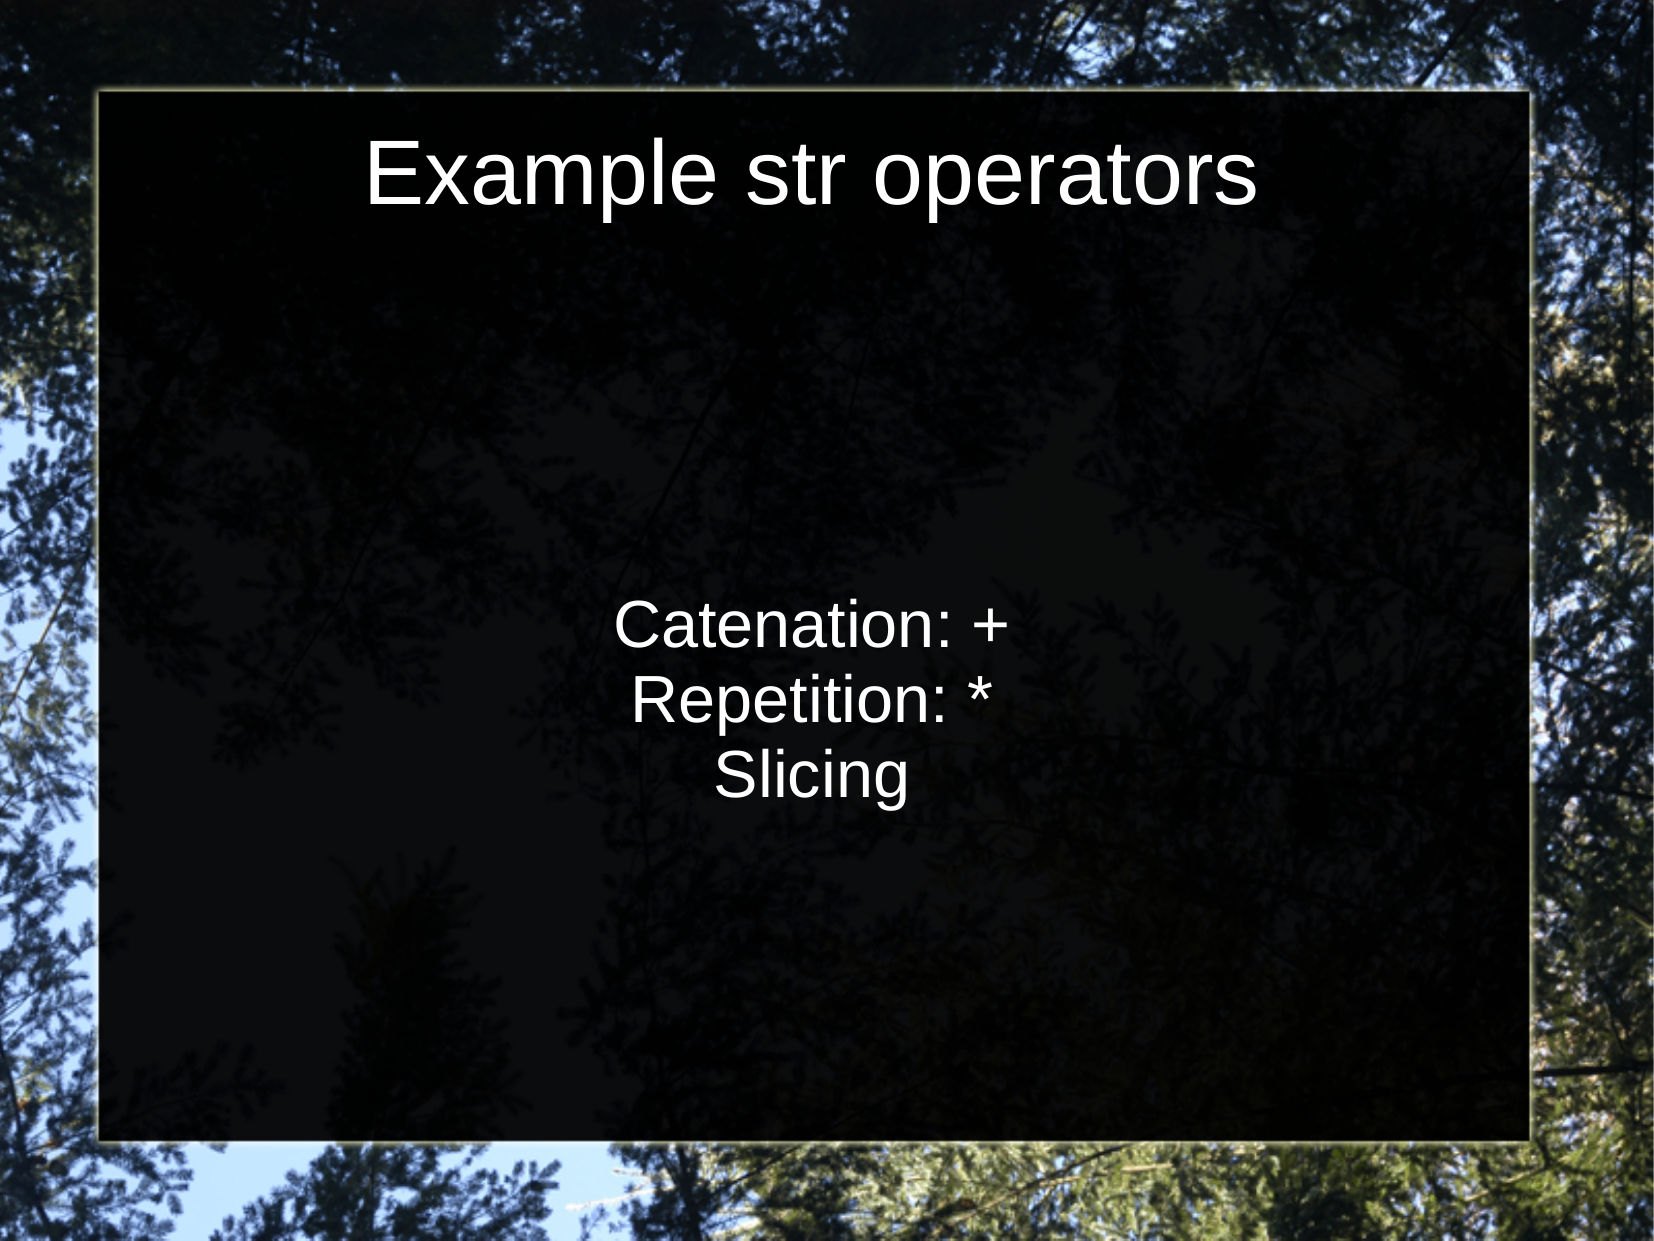

# Example str operators
Catenation: +
Repetition: *
Slicing